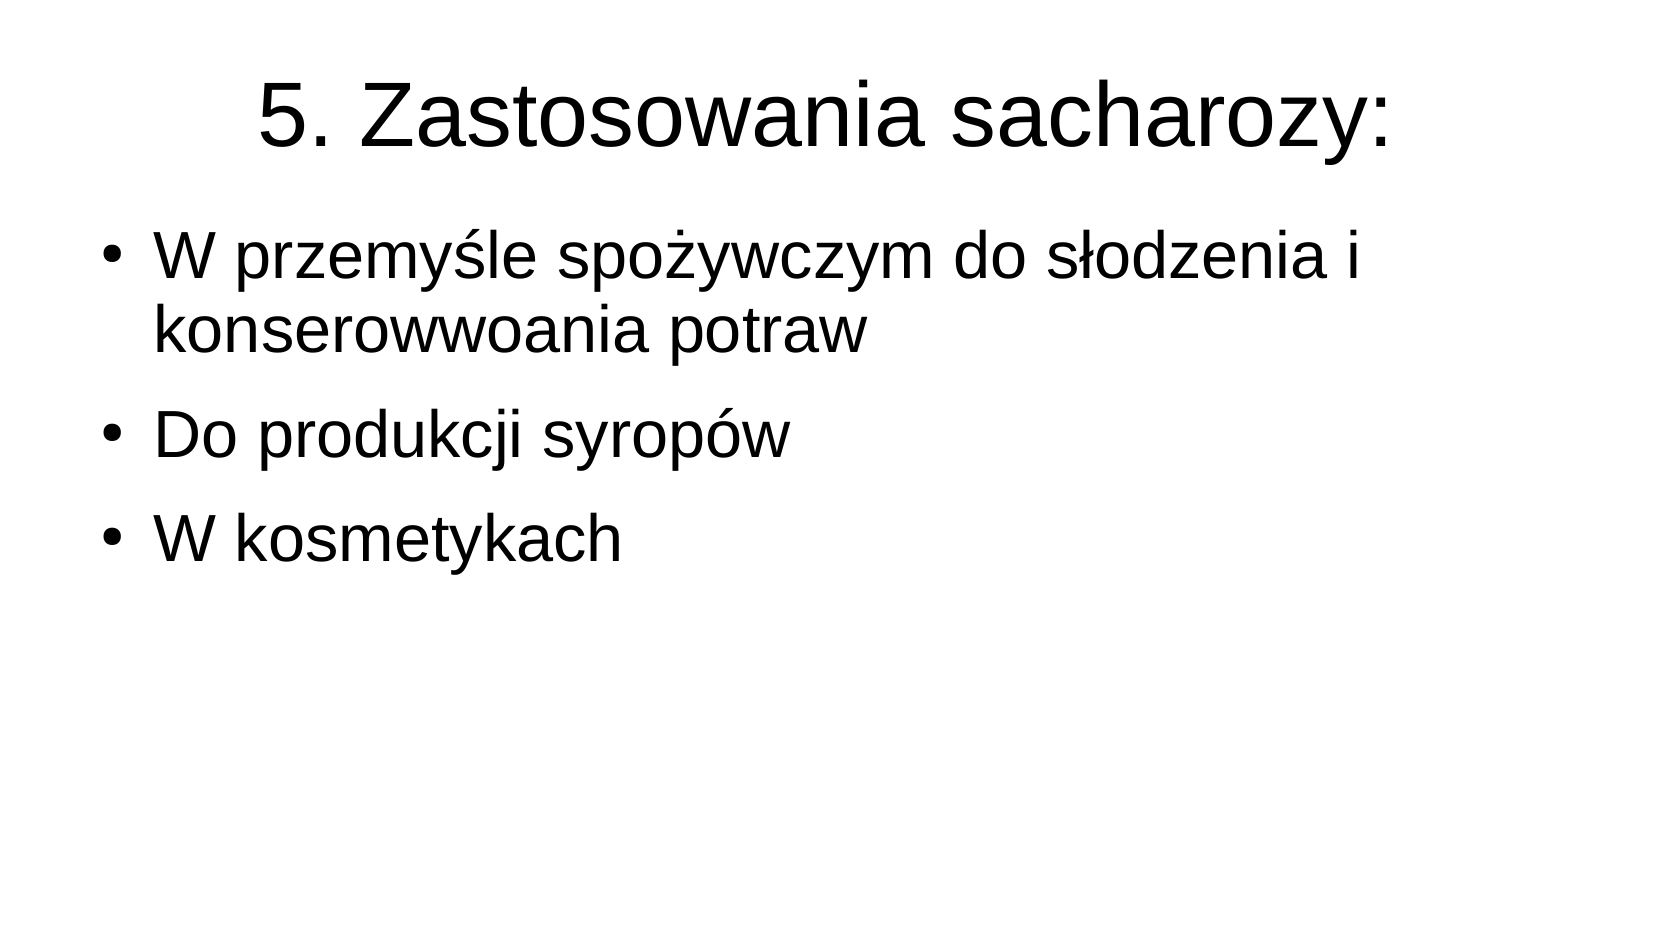

# 5. Zastosowania sacharozy:
W przemyśle spożywczym do słodzenia i konserowwoania potraw
Do produkcji syropów
W kosmetykach